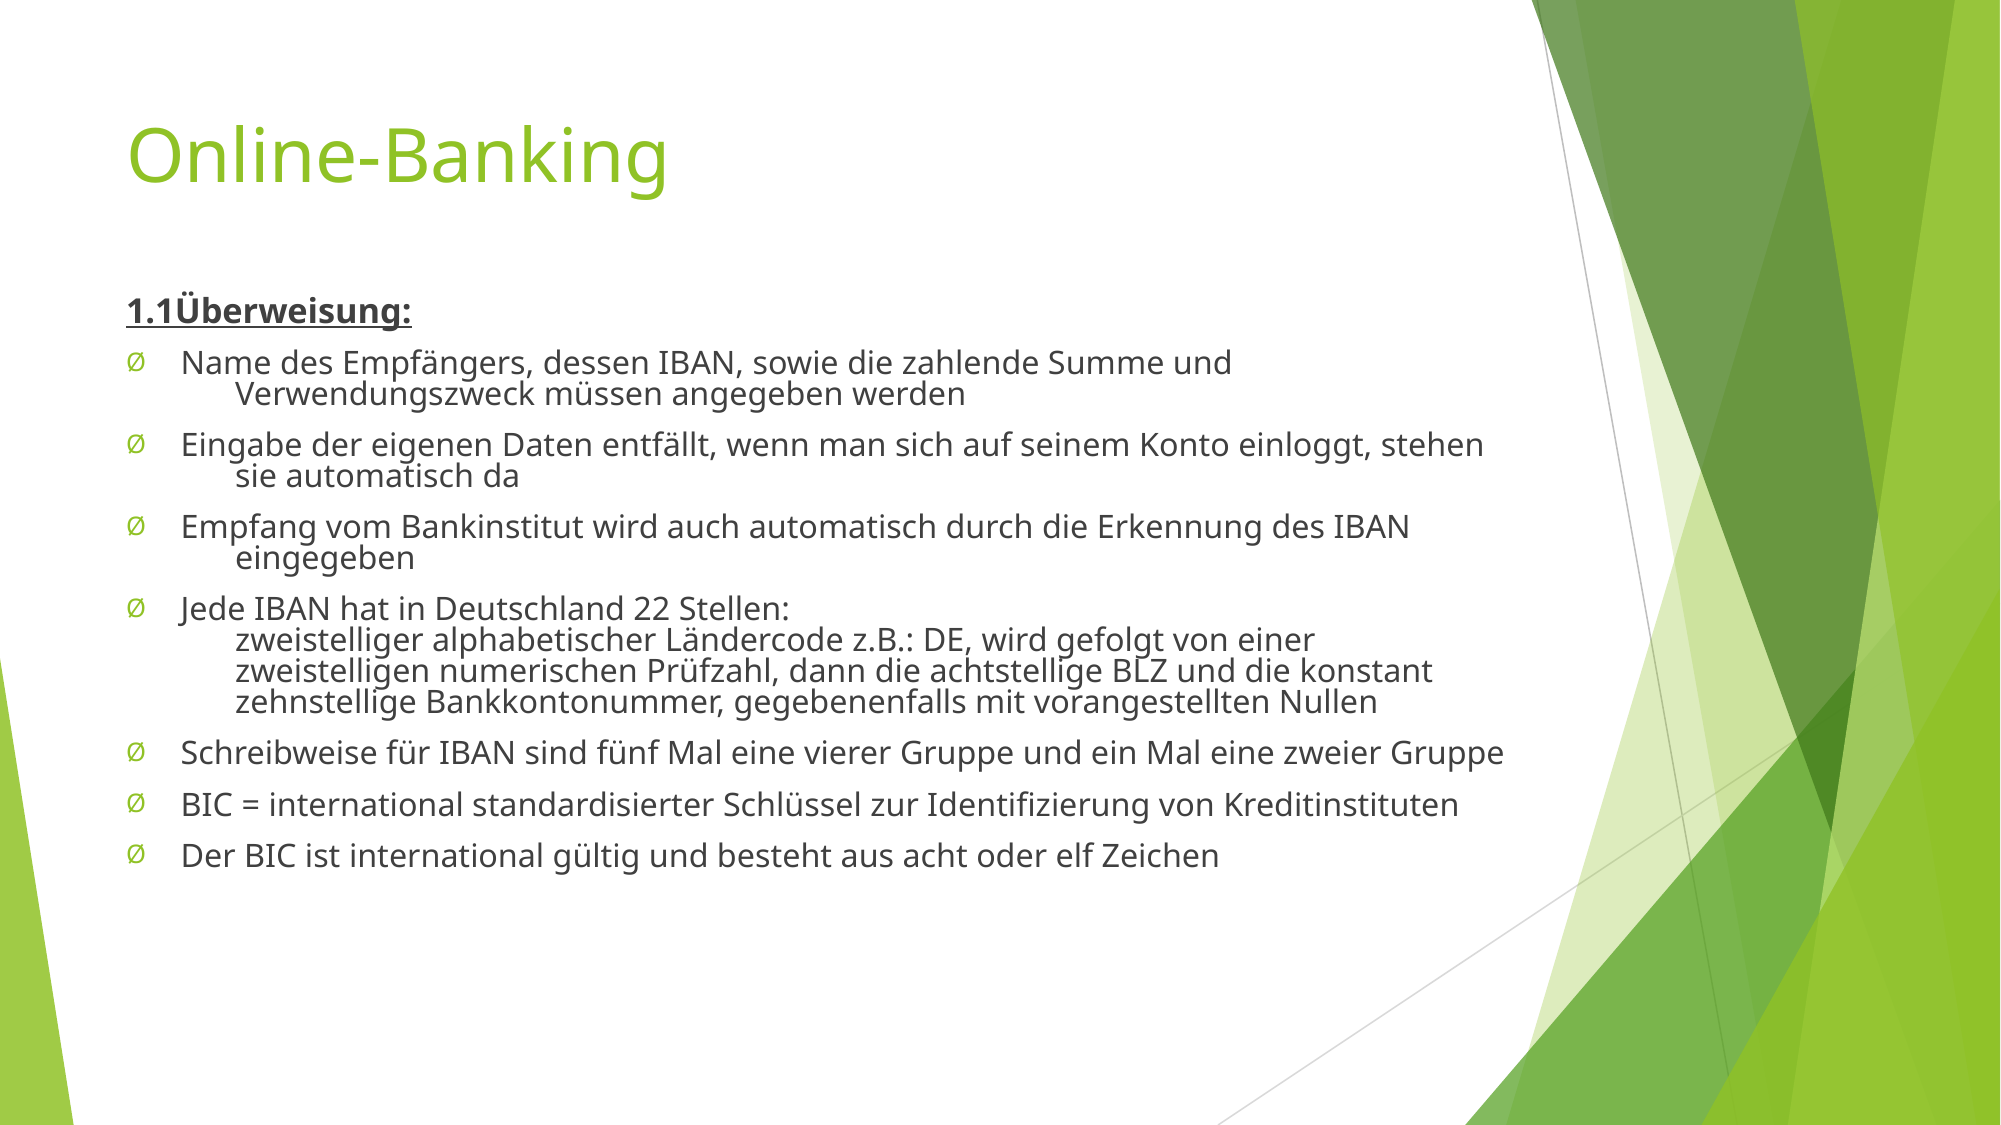

# Online-Banking
1.1Überweisung:
Name des Empfängers, dessen IBAN, sowie die zahlende Summe und Verwendungszweck müssen angegeben werden
Eingabe der eigenen Daten entfällt, wenn man sich auf seinem Konto einloggt, stehen sie automatisch da
Empfang vom Bankinstitut wird auch automatisch durch die Erkennung des IBAN eingegeben
Jede IBAN hat in Deutschland 22 Stellen:
zweistelliger alphabetischer Ländercode z.B.: DE, wird gefolgt von einer zweistelligen numerischen Prüfzahl, dann die achtstellige BLZ und die konstant zehnstellige Bankkontonummer, gegebenenfalls mit vorangestellten Nullen
Schreibweise für IBAN sind fünf Mal eine vierer Gruppe und ein Mal eine zweier Gruppe
BIC = international standardisierter Schlüssel zur Identifizierung von Kreditinstituten
Der BIC ist international gültig und besteht aus acht oder elf Zeichen